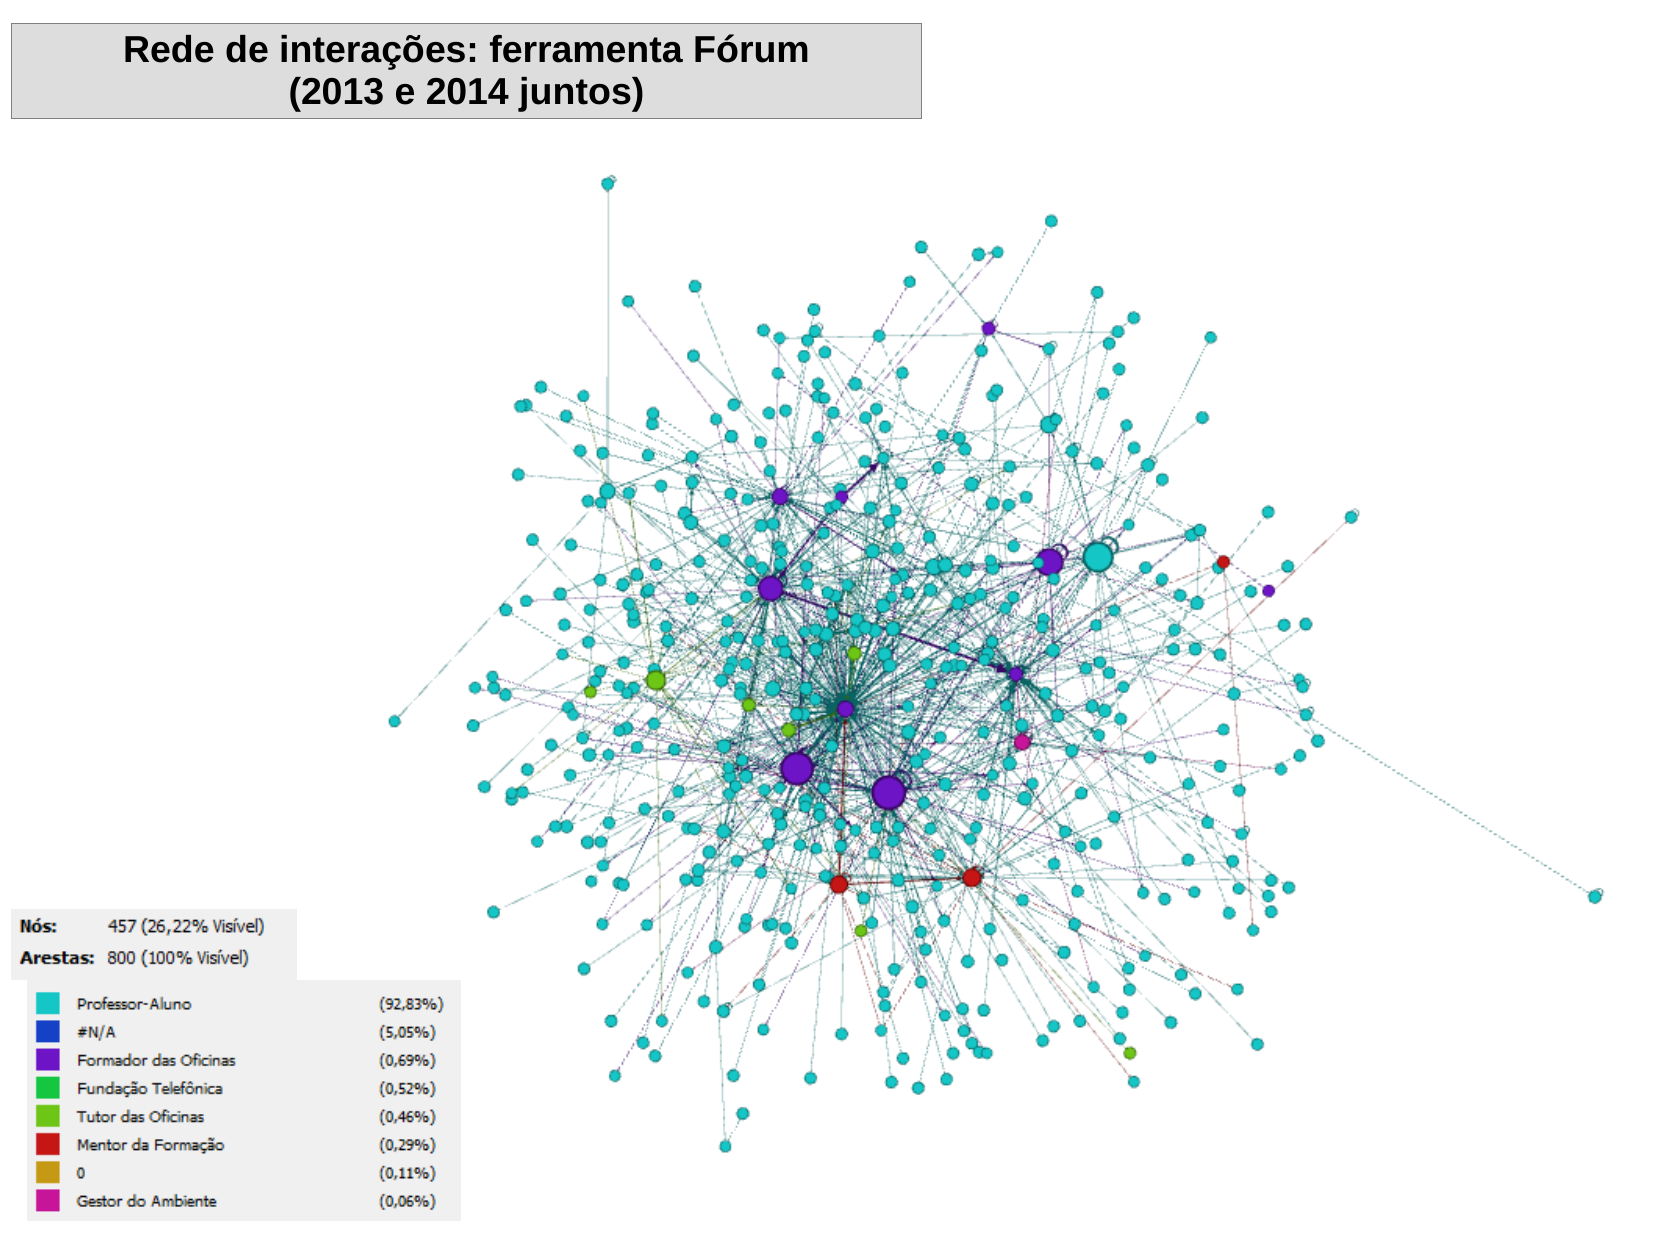

Rede de interações: ferramenta Fórum
(2013 e 2014 juntos)